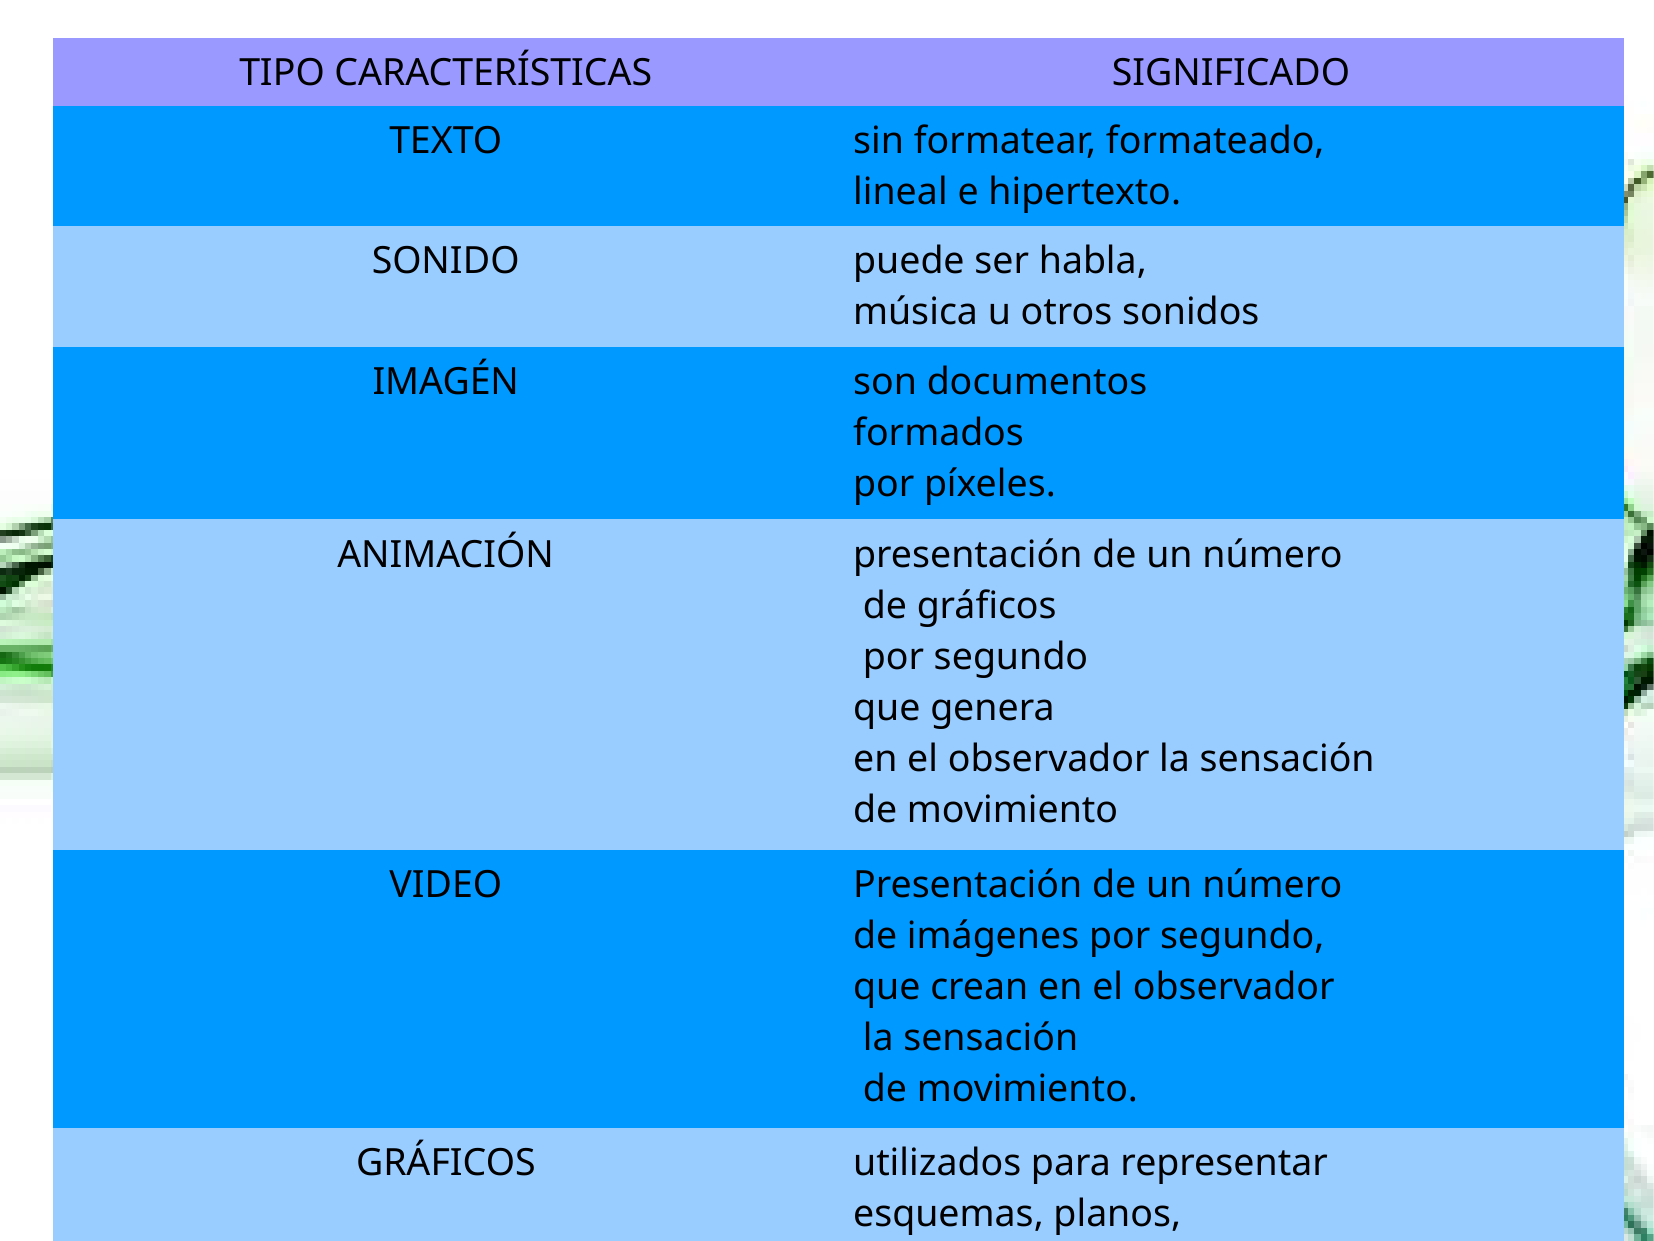

| TIPO CARACTERÍSTICAS | SIGNIFICADO |
| --- | --- |
| TEXTO | sin formatear, formateado, lineal e hipertexto. |
| SONIDO | puede ser habla, música u otros sonidos |
| IMAGÉN | son documentos formados por píxeles. |
| ANIMACIÓN | presentación de un número de gráficos por segundo que genera en el observador la sensación de movimiento |
| VIDEO | Presentación de un número de imágenes por segundo, que crean en el observador la sensación de movimiento. |
| GRÁFICOS | utilizados para representar esquemas, planos, |